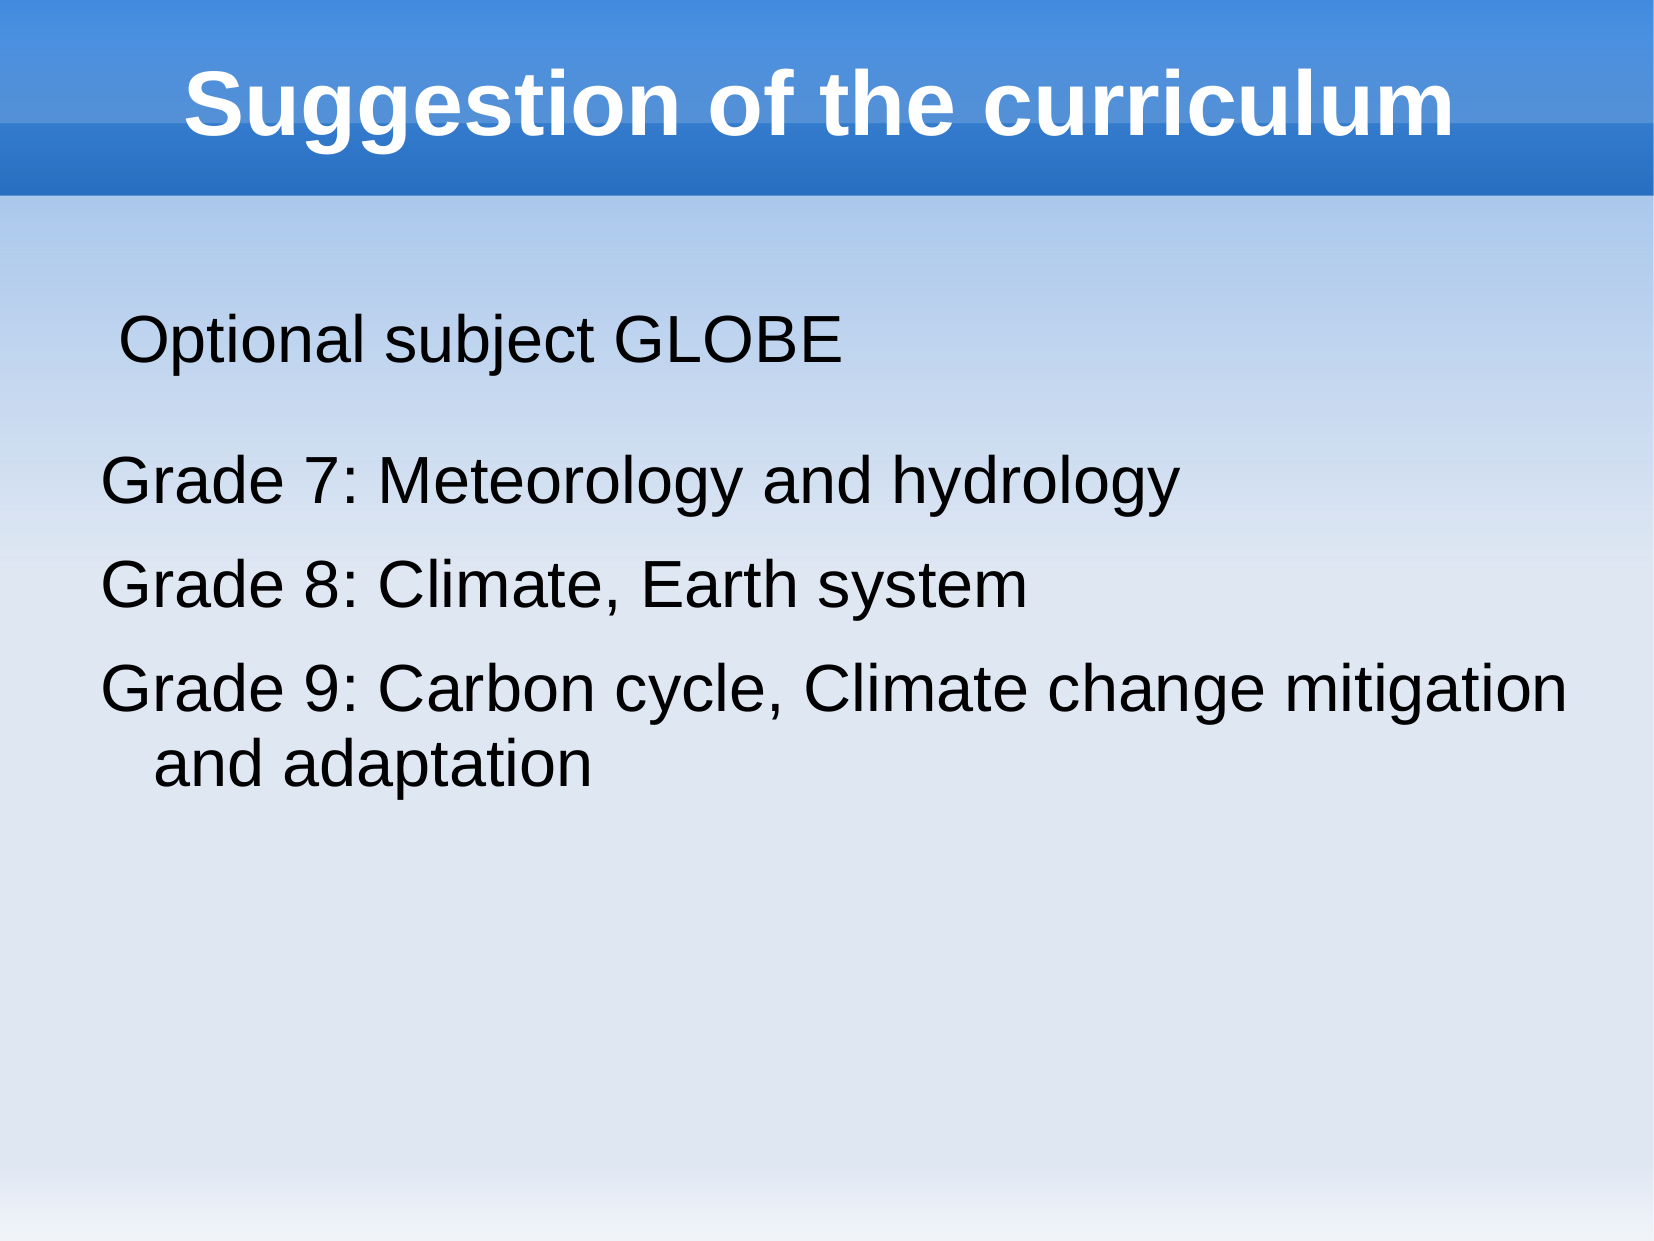

# Suggestion of the curriculum
Optional subject GLOBE
Grade 7: Meteorology and hydrology
Grade 8: Climate, Earth system
Grade 9: Carbon cycle, Climate change mitigation and adaptation